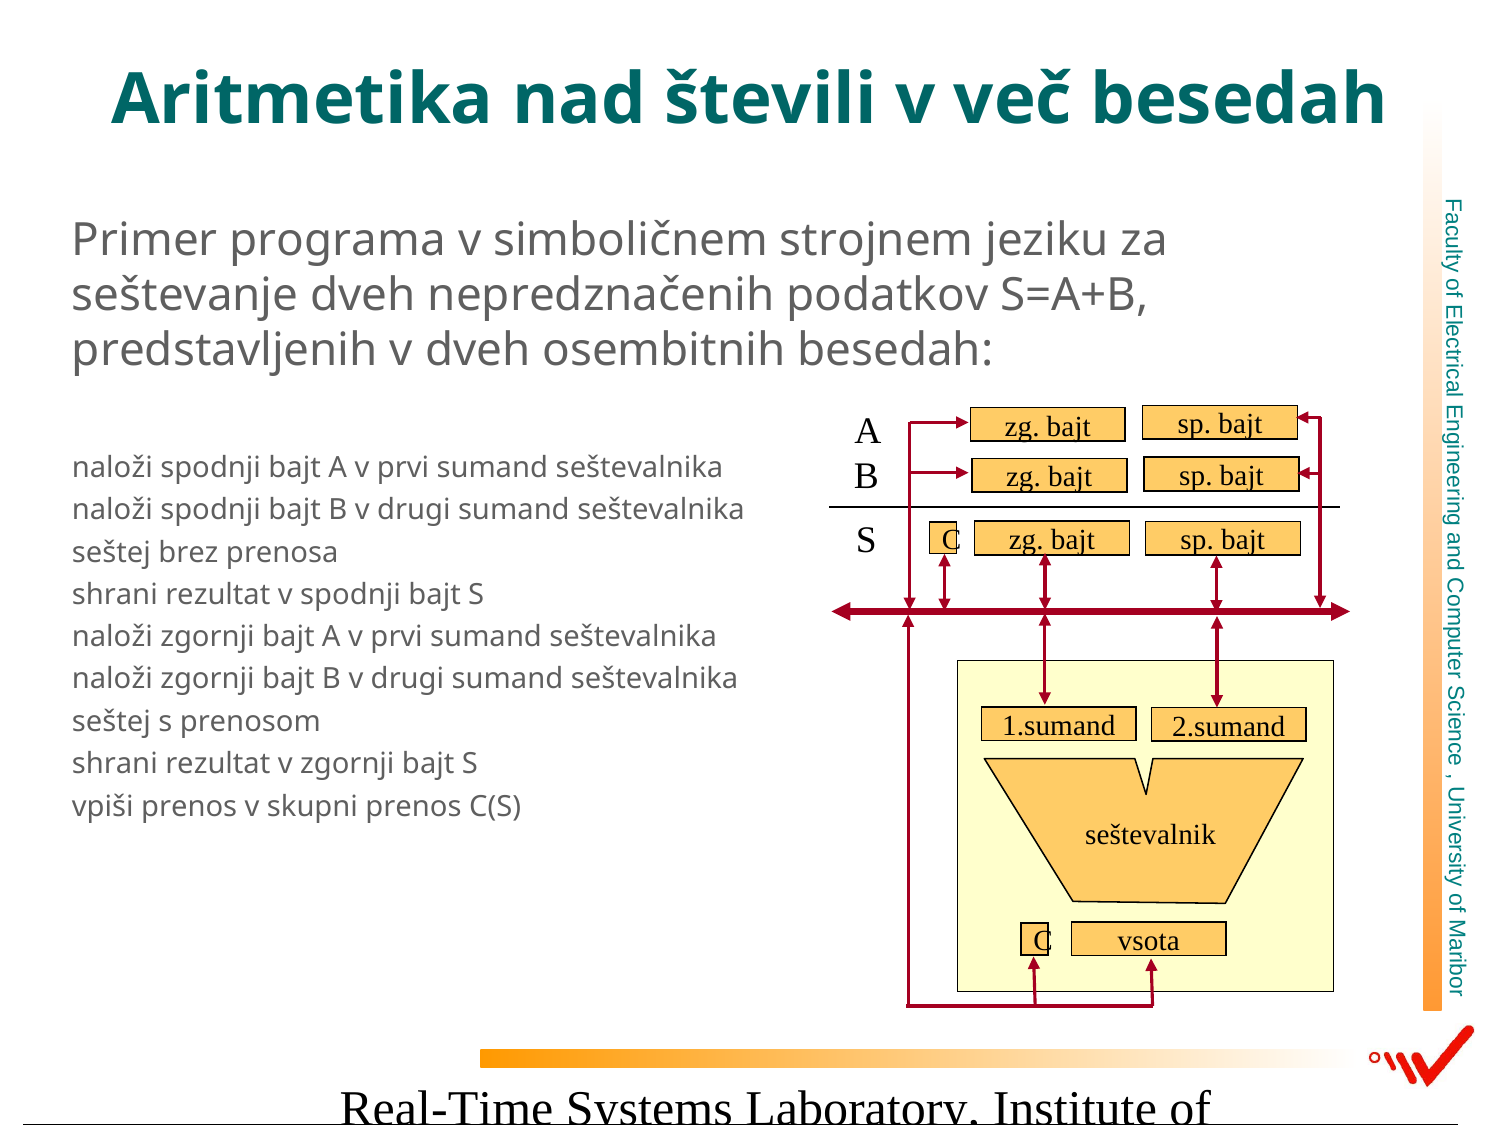

Aritmetika nad števili v več besedah
# Primer programa v simboličnem strojnem jeziku za seštevanje dveh nepredznačenih podatkov S=A+B, predstavljenih v dveh osembitnih besedah:
naloži spodnji bajt A v prvi sumand seštevalnika
naloži spodnji bajt B v drugi sumand seštevalnika
seštej brez prenosa
shrani rezultat v spodnji bajt S
naloži zgornji bajt A v prvi sumand seštevalnika
naloži zgornji bajt B v drugi sumand seštevalnika
seštej s prenosom
shrani rezultat v zgornji bajt S
vpiši prenos v skupni prenos C(S)
A
sp. bajt
zg. bajt
B
sp. bajt
zg. bajt
S
zg. bajt
sp. bajt
C
1.sumand
2.sumand
seštevalnik
vsota
C